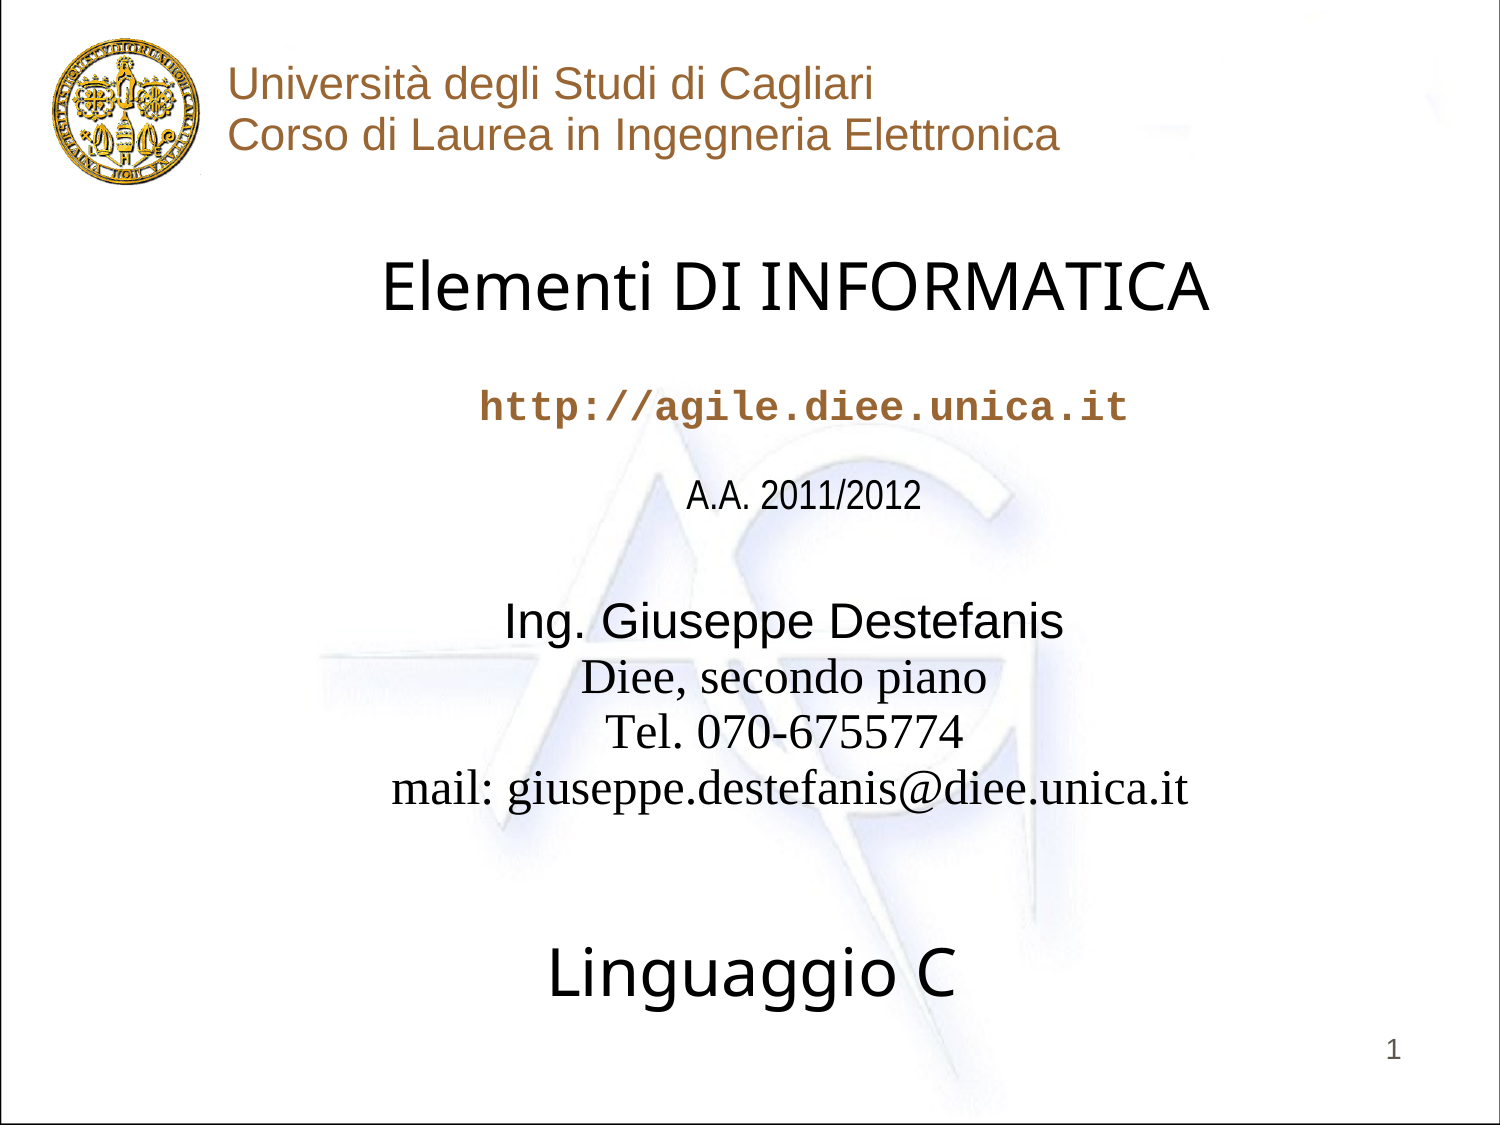

Università degli Studi di Cagliari
Corso di Laurea in Ingegneria Elettronica
# Elementi DI INFORMATICA
http://agile.diee.unica.it
A.A. 2011/2012
Ing. Giuseppe Destefanis
Diee, secondo piano
Tel. 070-6755774
 mail: giuseppe.destefanis@diee.unica.it
Linguaggio C
1